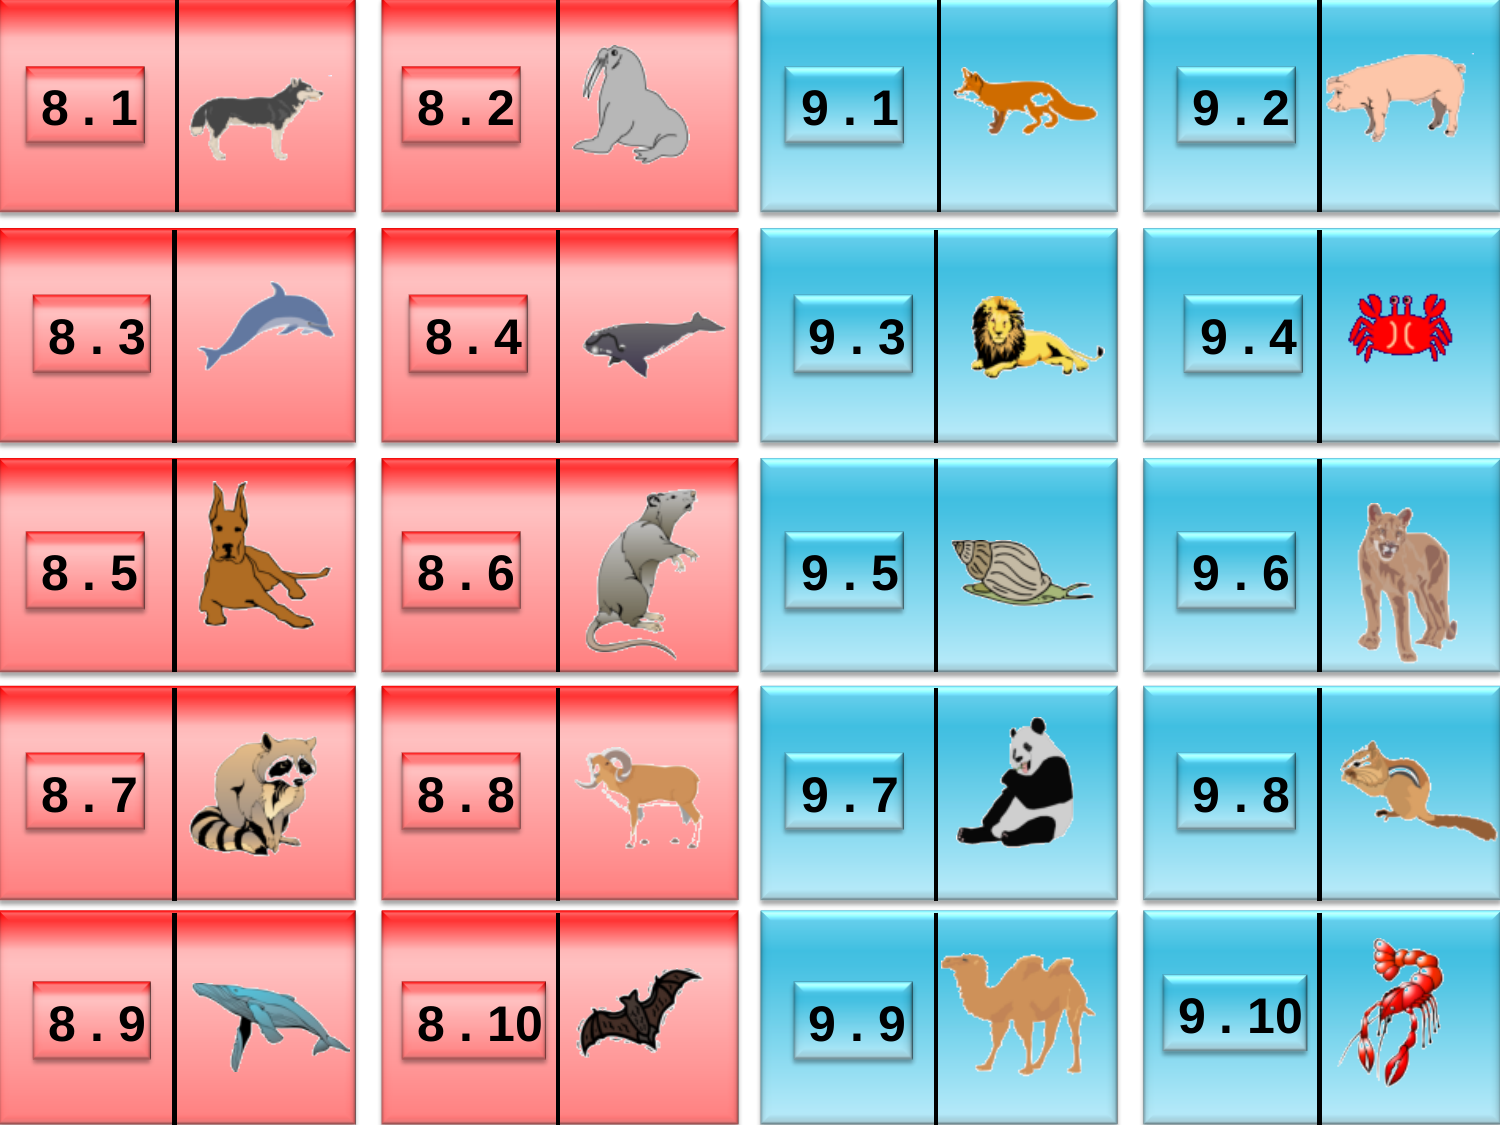

8 . 1
8 . 2
9 . 1
9 . 2
8 . 3
8 . 4
9 . 3
9 . 4
8 . 5
8 . 6
9 . 5
9 . 6
8 . 7
8 . 8
9 . 7
9 . 8
9 . 10
8 . 9
8 . 10
9 . 9